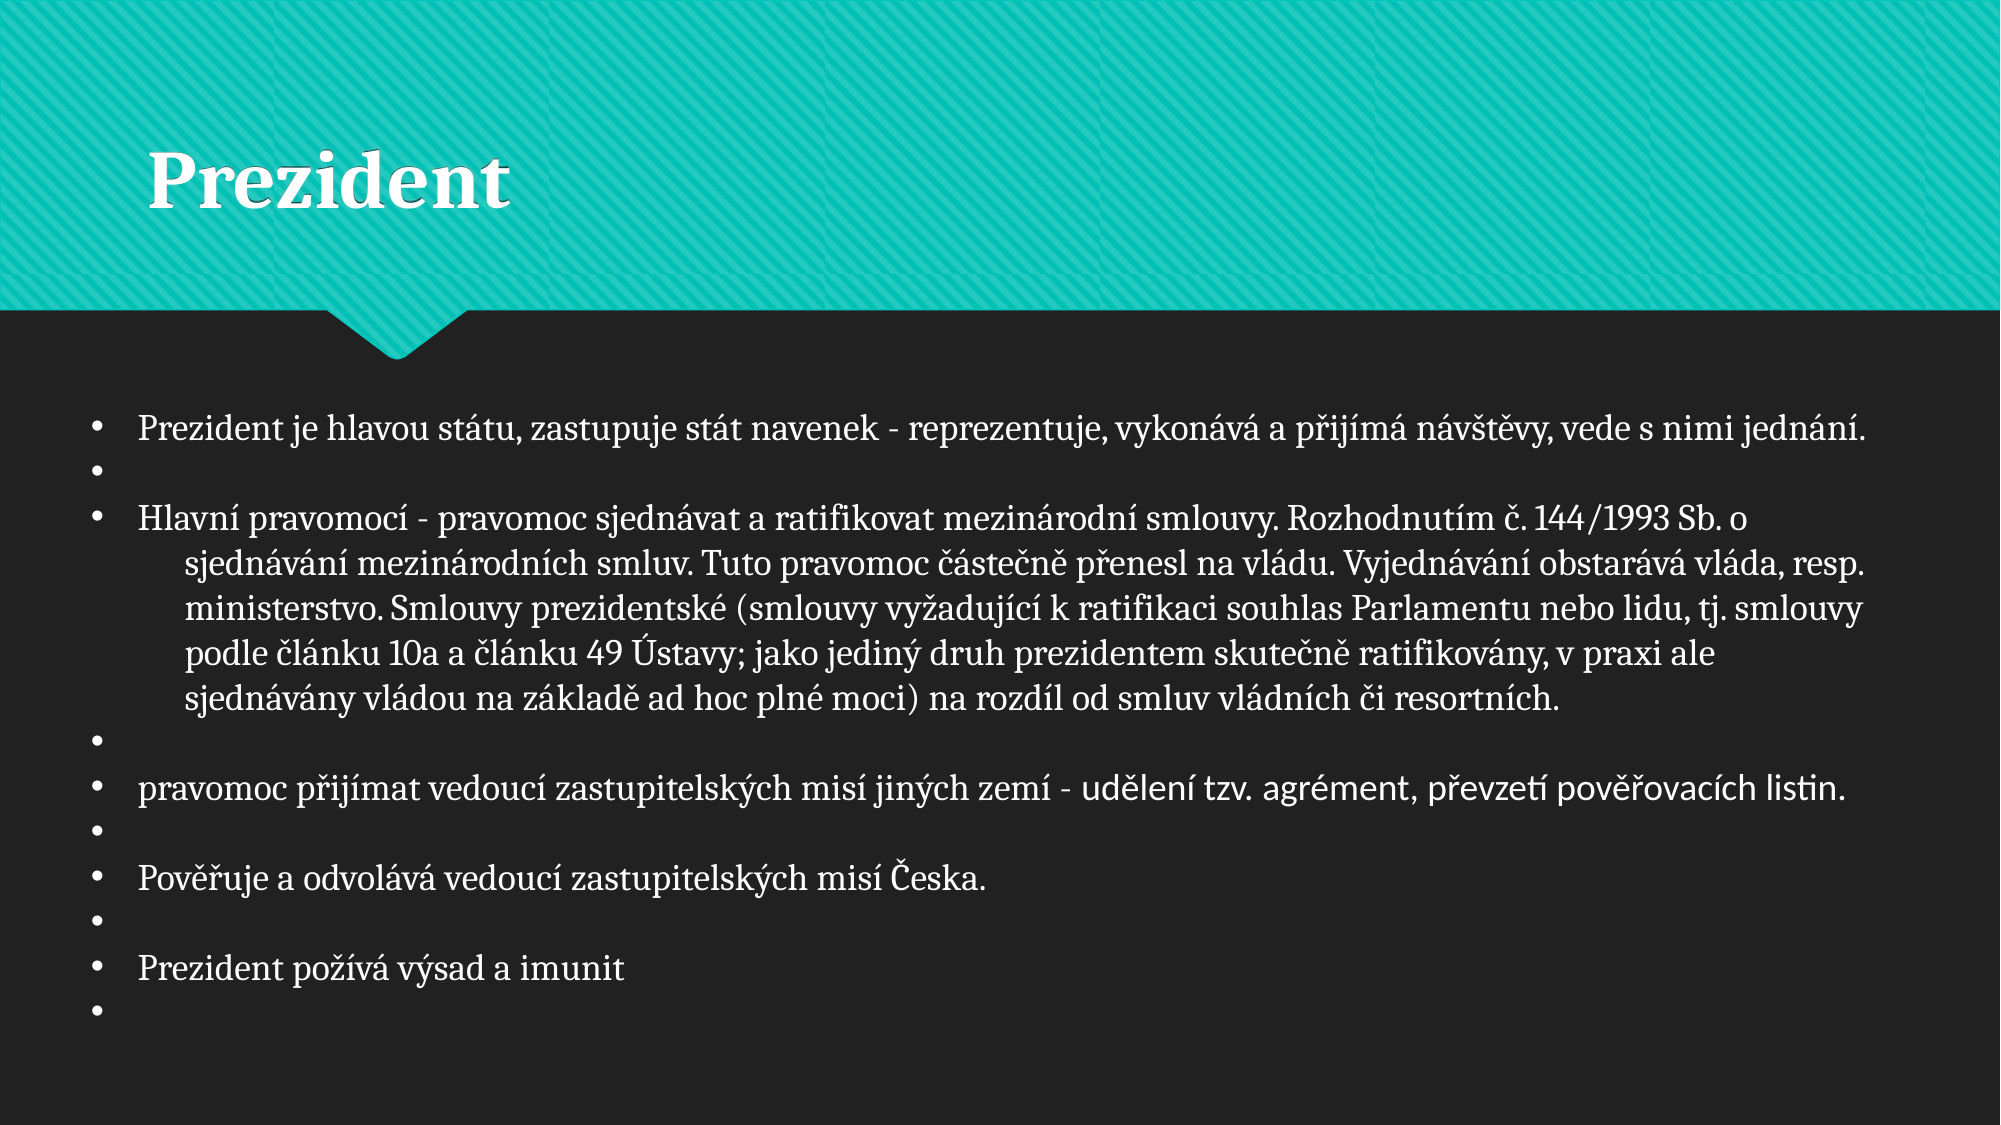

# Prezident
Prezident je hlavou státu, zastupuje stát navenek - reprezentuje, vykonává a přijímá návštěvy, vede s nimi jednání.
Hlavní pravomocí - pravomoc sjednávat a ratifikovat mezinárodní smlouvy. Rozhodnutím č. 144/1993 Sb. o sjednávání mezinárodních smluv. Tuto pravomoc částečně přenesl na vládu. Vyjednávání obstarává vláda, resp. ministerstvo. Smlouvy prezidentské (smlouvy vyžadující k ratifikaci souhlas Parlamentu nebo lidu, tj. smlouvy podle článku 10a a článku 49 Ústavy; jako jediný druh prezidentem skutečně ratifikovány, v praxi ale sjednávány vládou na základě ad hoc plné moci) na rozdíl od smluv vládních či resortních.
pravomoc přijímat vedoucí zastupitelských misí jiných zemí - udělení tzv. agrément, převzetí pověřovacích listin.
Pověřuje a odvolává vedoucí zastupitelských misí Česka.
Prezident požívá výsad a imunit